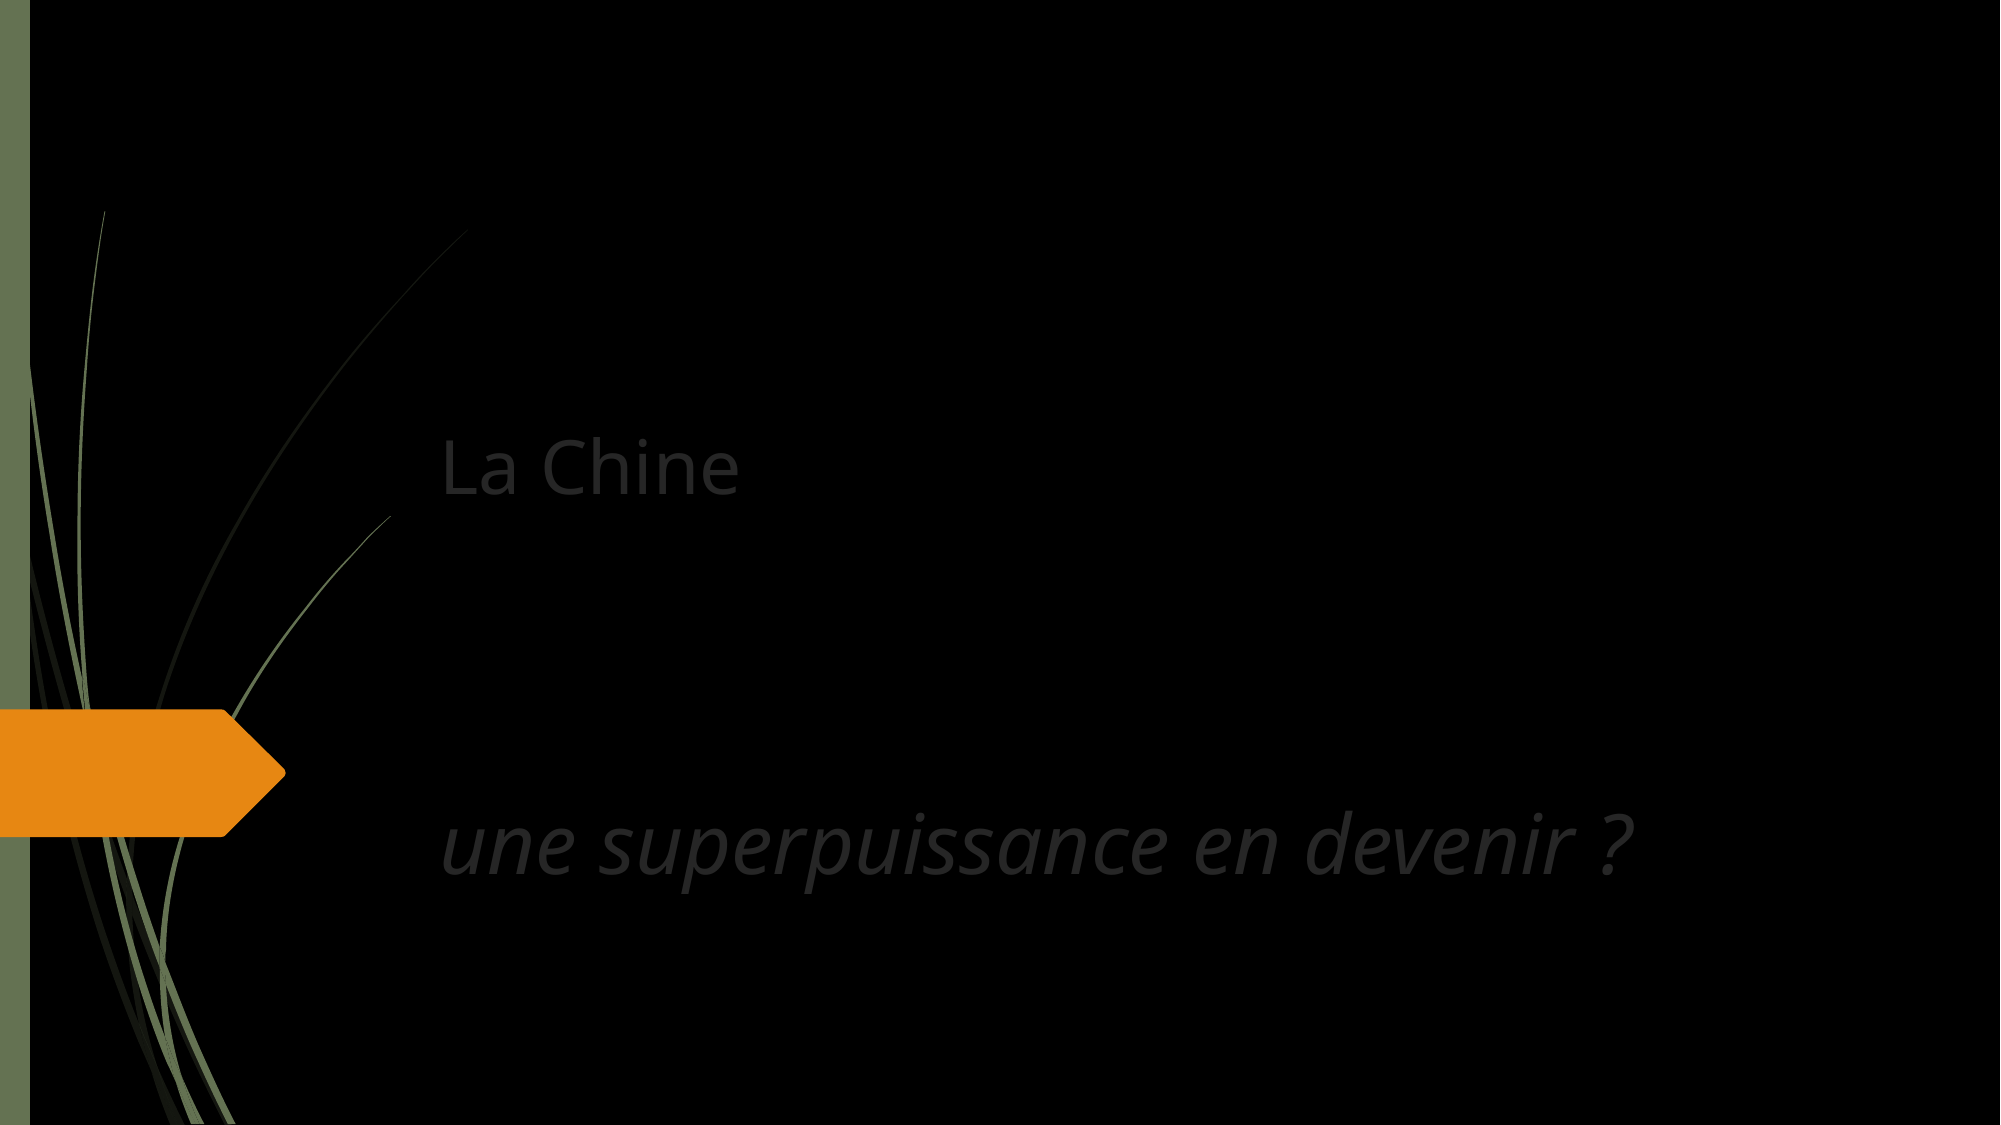

# La Chine
une superpuissance en devenir ?